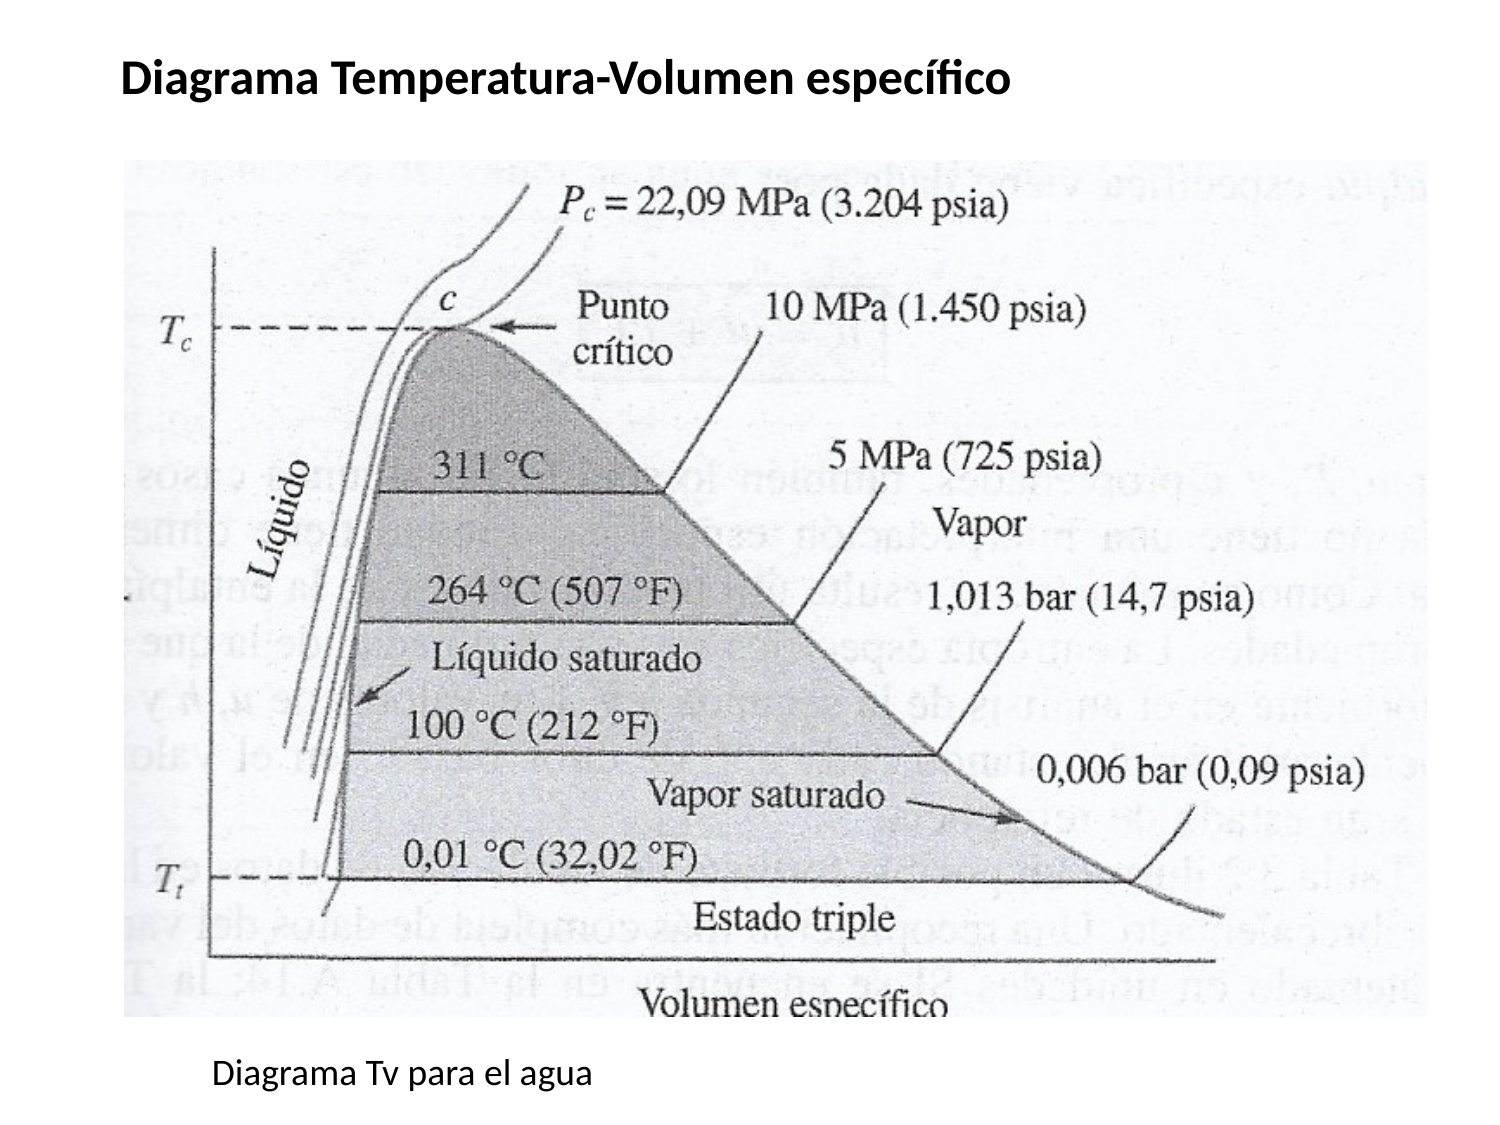

Diagrama Temperatura-Volumen específico
Diagrama Tv para el agua